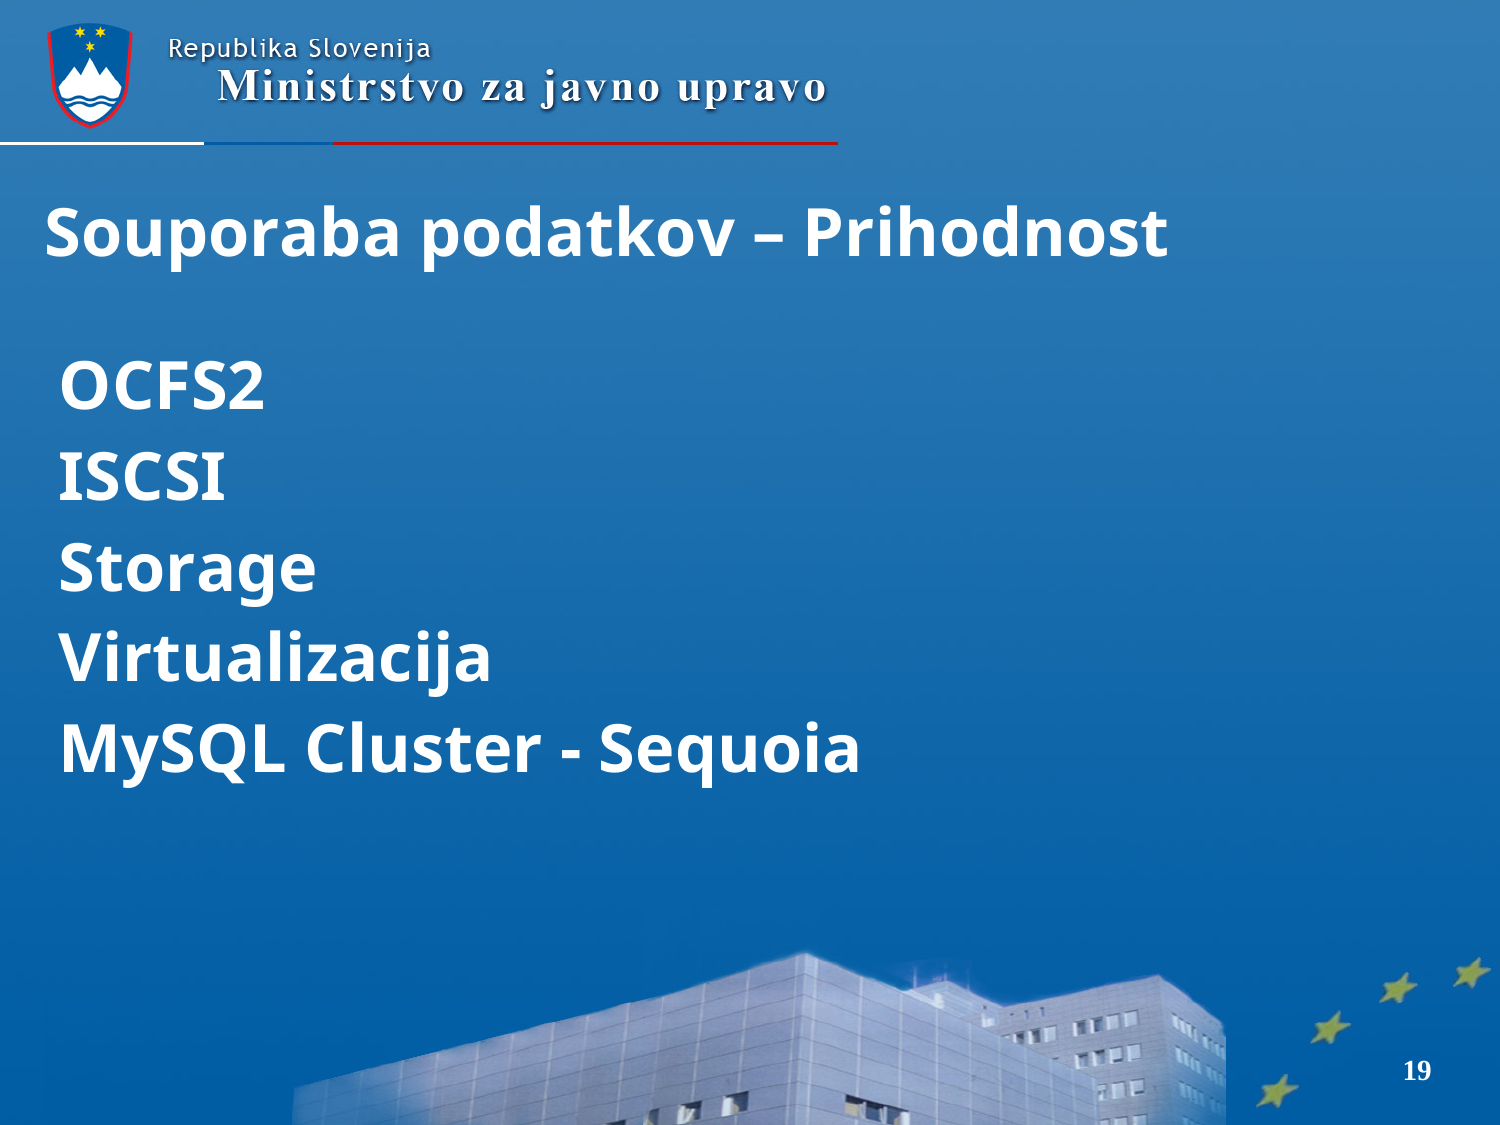

# Souporaba podatkov – Prihodnost
OCFS2
ISCSI
Storage
Virtualizacija
MySQL Cluster - Sequoia
19